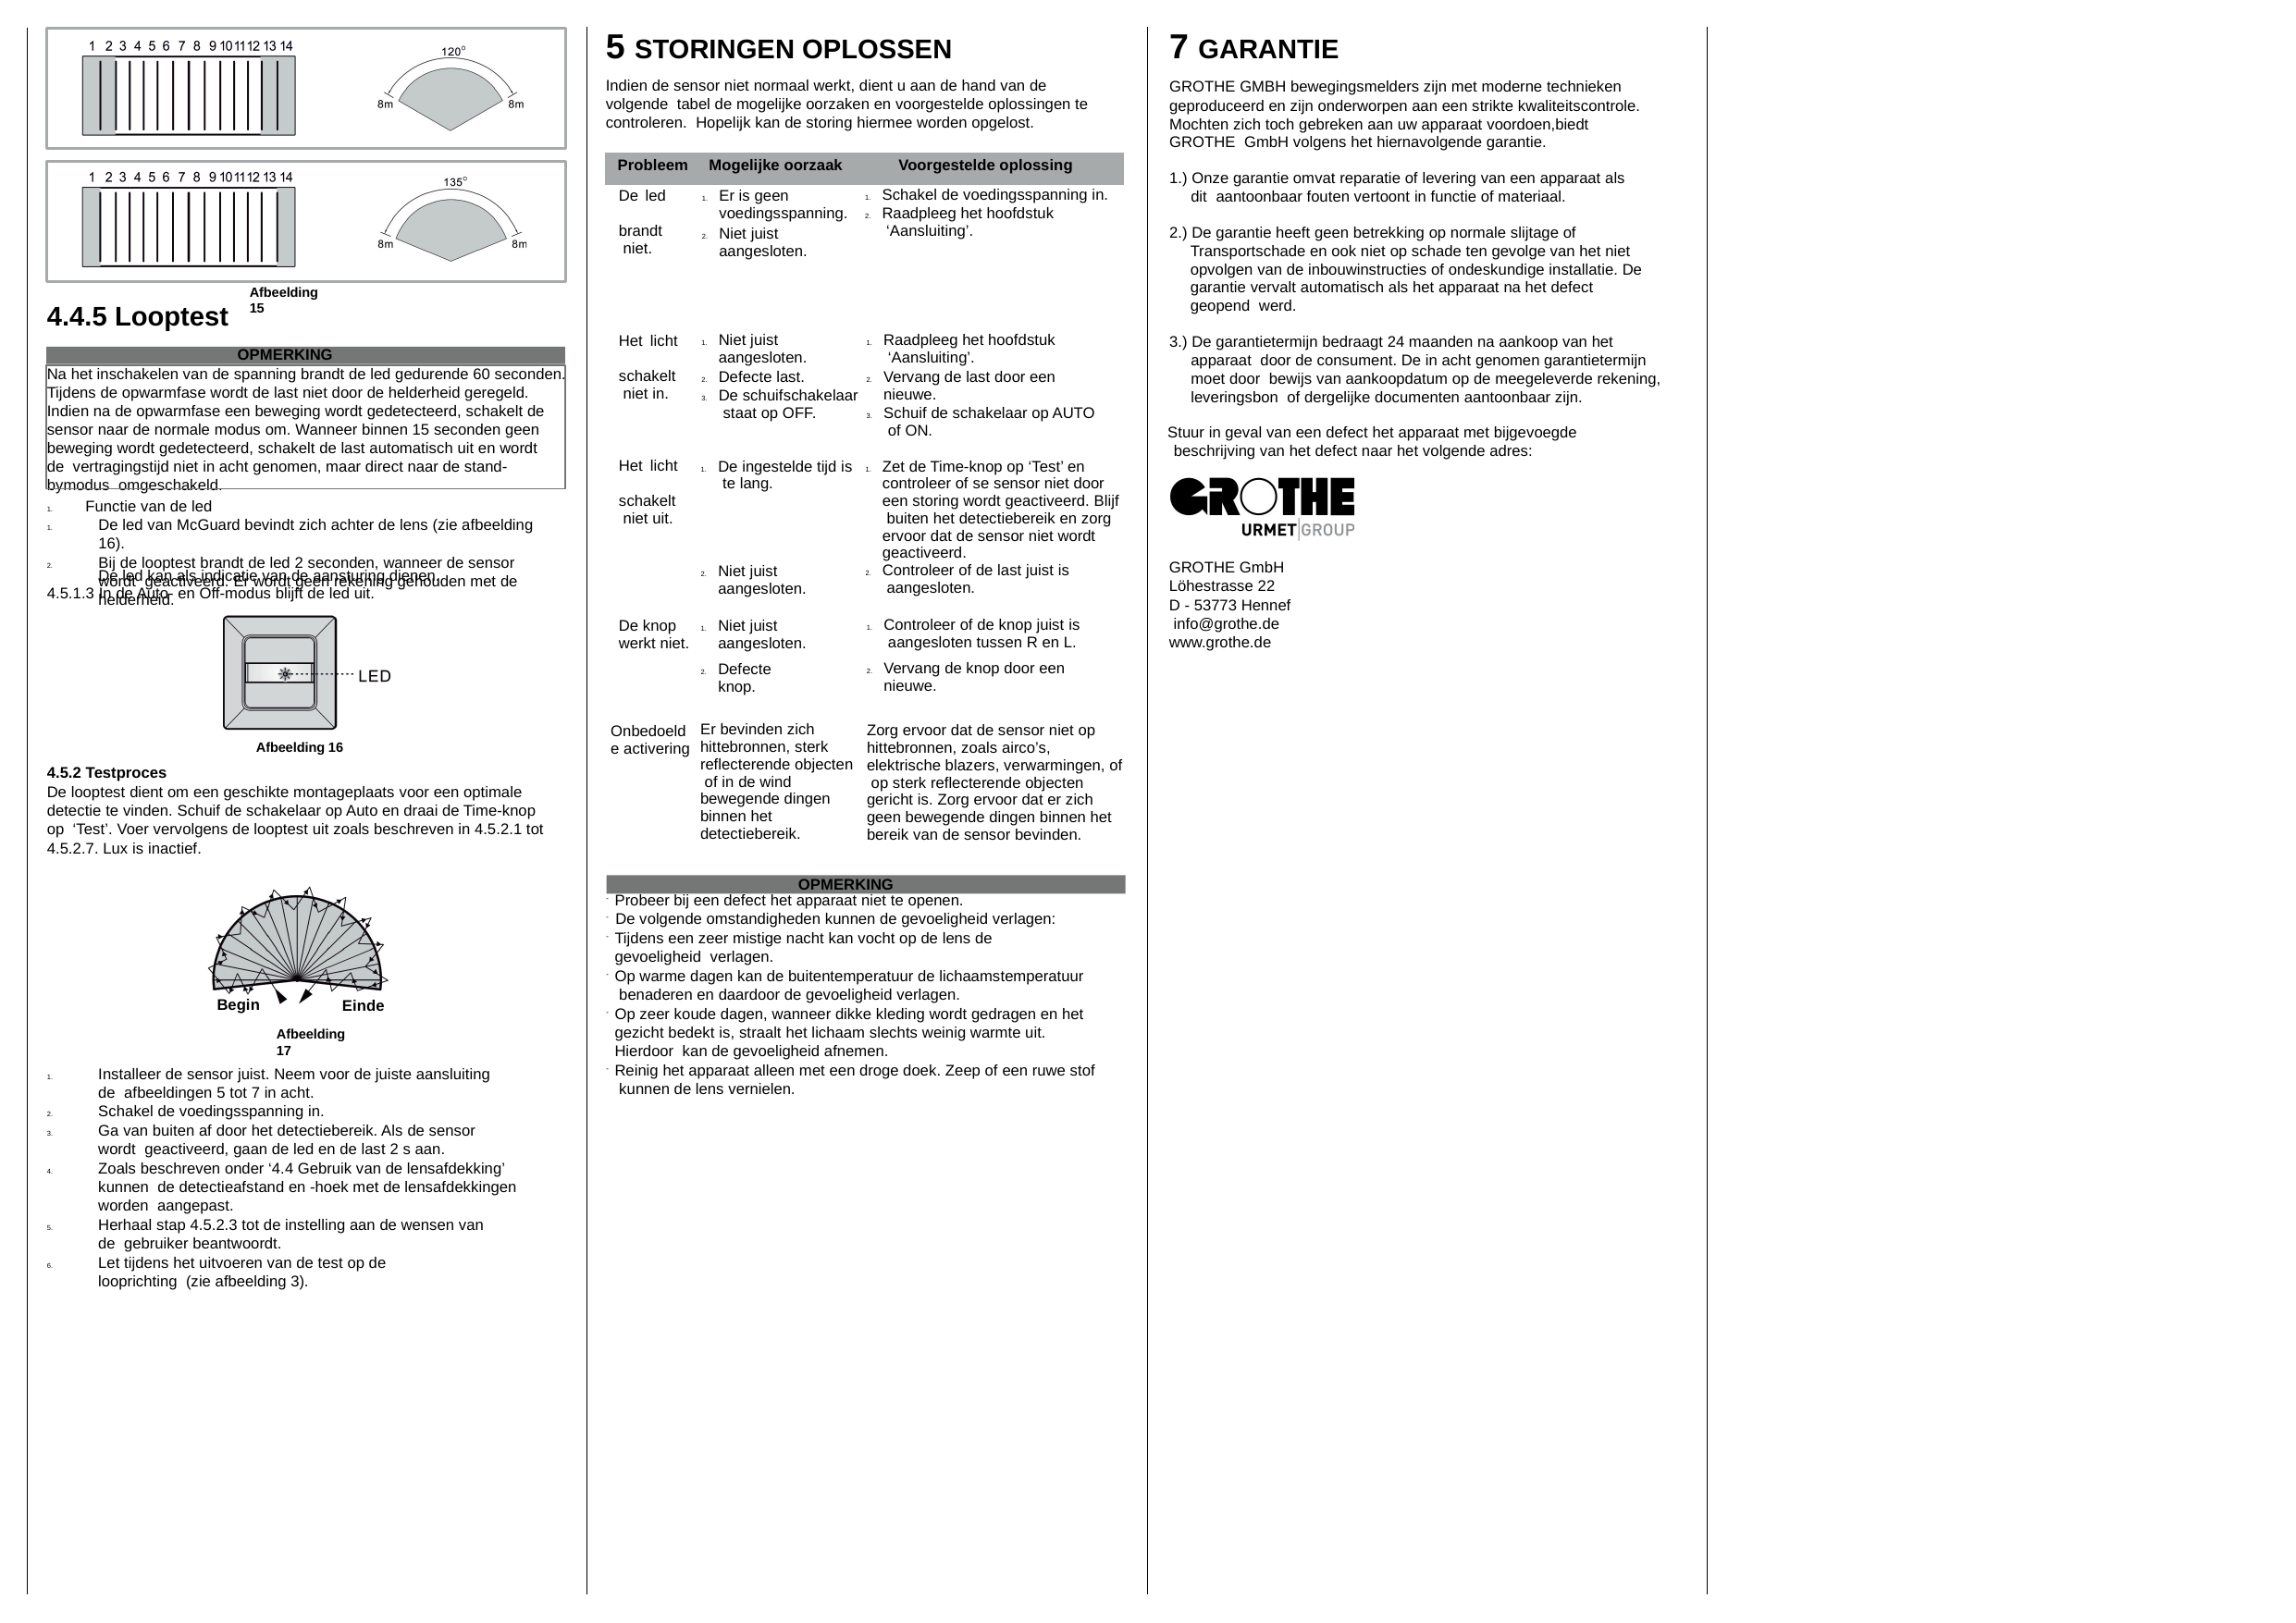

5 STORINGEN OPLOSSEN
Indien de sensor niet normaal werkt, dient u aan de hand van de volgende tabel de mogelijke oorzaken en voorgestelde oplossingen te controleren. Hopelijk kan de storing hiermee worden opgelost.
7 GARANTIE
GROTHE GMBH bewegingsmelders zijn met moderne technieken geproduceerd en zijn onderworpen aan een strikte kwaliteitscontrole. Mochten zich toch gebreken aan uw apparaat voordoen,biedt GROTHE GmbH volgens het hiernavolgende garantie.
1.) Onze garantie omvat reparatie of levering van een apparaat als dit aantoonbaar fouten vertoont in functie of materiaal.
2.) De garantie heeft geen betrekking op normale slijtage of Transportschade en ook niet op schade ten gevolge van het niet opvolgen van de inbouwinstructies of ondeskundige installatie. De garantie vervalt automatisch als het apparaat na het defect geopend werd.
3.) De garantietermijn bedraagt 24 maanden na aankoop van het apparaat door de consument. De in acht genomen garantietermijn moet door bewijs van aankoopdatum op de meegeleverde rekening, leveringsbon of dergelijke documenten aantoonbaar zijn.
Stuur in geval van een defect het apparaat met bijgevoegde beschrijving van het defect naar het volgende adres:
| Probleem | Mogelijke oorzaak | Voorgestelde oplossing |
| --- | --- | --- |
| De led brandt niet. | Er is geen voedingsspanning. Niet juist aangesloten. | Schakel de voedingsspanning in. Raadpleeg het hoofdstuk ‘Aansluiting’. |
| Het licht schakelt niet in. | Niet juist aangesloten. Defecte last. De schuifschakelaar staat op OFF. | Raadpleeg het hoofdstuk ‘Aansluiting’. Vervang de last door een nieuwe. Schuif de schakelaar op AUTO of ON. |
| Het licht schakelt niet uit. | De ingestelde tijd is te lang. Niet juist aangesloten. | Zet de Time-knop op ‘Test’ en controleer of se sensor niet door een storing wordt geactiveerd. Blijf buiten het detectiebereik en zorg ervoor dat de sensor niet wordt geactiveerd. Controleer of de last juist is aangesloten. |
| De knop werkt niet. | Niet juist aangesloten. Defecte knop. | Controleer of de knop juist is aangesloten tussen R en L. Vervang de knop door een nieuwe. |
| Onbedoeld e activering | Er bevinden zich hittebronnen, sterk reflecterende objecten of in de wind bewegende dingen binnen het detectiebereik. | Zorg ervoor dat de sensor niet op hittebronnen, zoals airco’s, elektrische blazers, verwarmingen, of op sterk reflecterende objecten gericht is. Zorg ervoor dat er zich geen bewegende dingen binnen het bereik van de sensor bevinden. |
Afbeelding 15
4.4.5 Looptest
OPMERKING
Na het inschakelen van de spanning brandt de led gedurende 60 seconden.
Tijdens de opwarmfase wordt de last niet door de helderheid geregeld. Indien na de opwarmfase een beweging wordt gedetecteerd, schakelt de sensor naar de normale modus om. Wanneer binnen 15 seconden geen beweging wordt gedetecteerd, schakelt de last automatisch uit en wordt de vertragingstijd niet in acht genomen, maar direct naar de stand-bymodus omgeschakeld.
Functie van de led
De led van McGuard bevindt zich achter de lens (zie afbeelding 16).
Bij de looptest brandt de led 2 seconden, wanneer de sensor wordt geactiveerd. Er wordt geen rekening gehouden met de helderheid.
GROTHE GmbH
Löhestrasse 22
D - 53773 Hennef info@grothe.de www.grothe.de
De led kan als indicatie van de aansturing dienen.
4.5.1.3 In de Auto- en Off-modus blijft de led uit.
Afbeelding 16
4.5.2 Testproces
De looptest dient om een geschikte montageplaats voor een optimale detectie te vinden. Schuif de schakelaar op Auto en draai de Time-knop op ‘Test’. Voer vervolgens de looptest uit zoals beschreven in 4.5.2.1 tot
4.5.2.7. Lux is inactief.
OPMERKING
Probeer bij een defect het apparaat niet te openen.
De volgende omstandigheden kunnen de gevoeligheid verlagen:
Tijdens een zeer mistige nacht kan vocht op de lens de gevoeligheid verlagen.
Op warme dagen kan de buitentemperatuur de lichaamstemperatuur benaderen en daardoor de gevoeligheid verlagen.
Op zeer koude dagen, wanneer dikke kleding wordt gedragen en het gezicht bedekt is, straalt het lichaam slechts weinig warmte uit. Hierdoor kan de gevoeligheid afnemen.
Reinig het apparaat alleen met een droge doek. Zeep of een ruwe stof kunnen de lens vernielen.
Begin
Einde
Afbeelding 17
Installeer de sensor juist. Neem voor de juiste aansluiting de afbeeldingen 5 tot 7 in acht.
Schakel de voedingsspanning in.
Ga van buiten af door het detectiebereik. Als de sensor wordt geactiveerd, gaan de led en de last 2 s aan.
Zoals beschreven onder ‘4.4 Gebruik van de lensafdekking’ kunnen de detectieafstand en -hoek met de lensafdekkingen worden aangepast.
Herhaal stap 4.5.2.3 tot de instelling aan de wensen van de gebruiker beantwoordt.
Let tijdens het uitvoeren van de test op de looprichting (zie afbeelding 3).